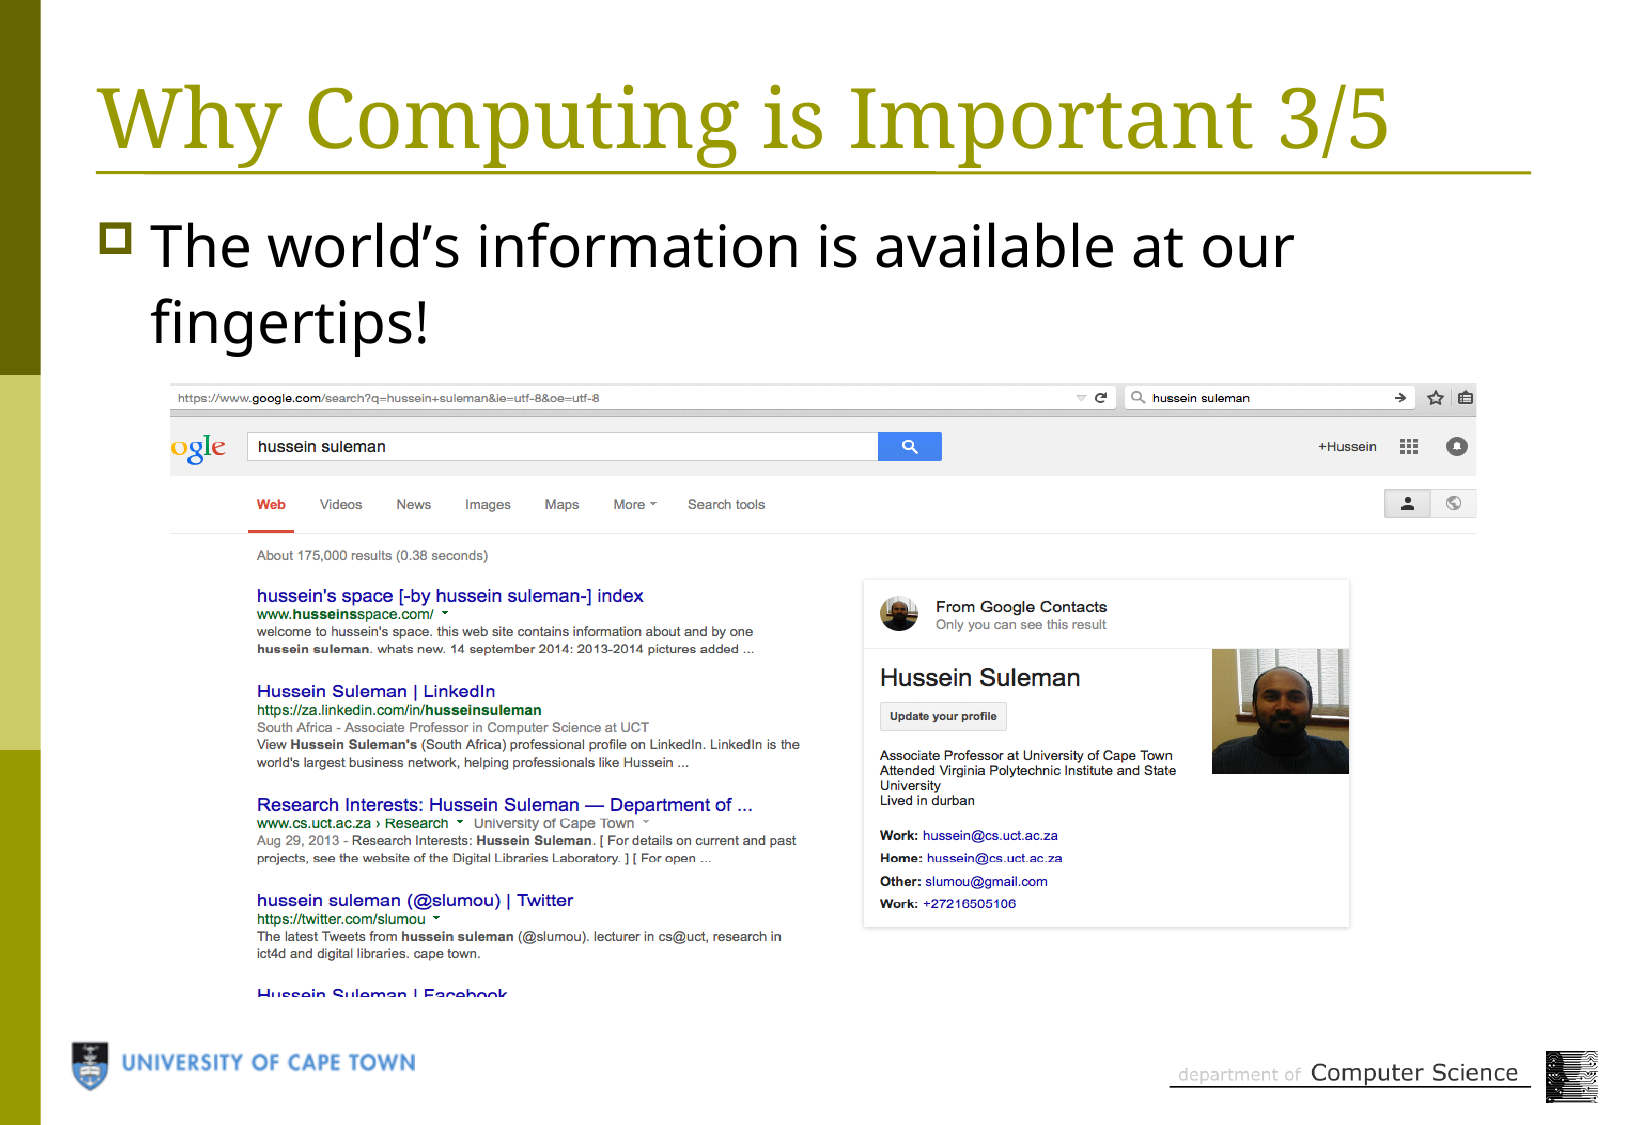

# Why Computing is Important 3/5
The world’s information is available at our fingertips!